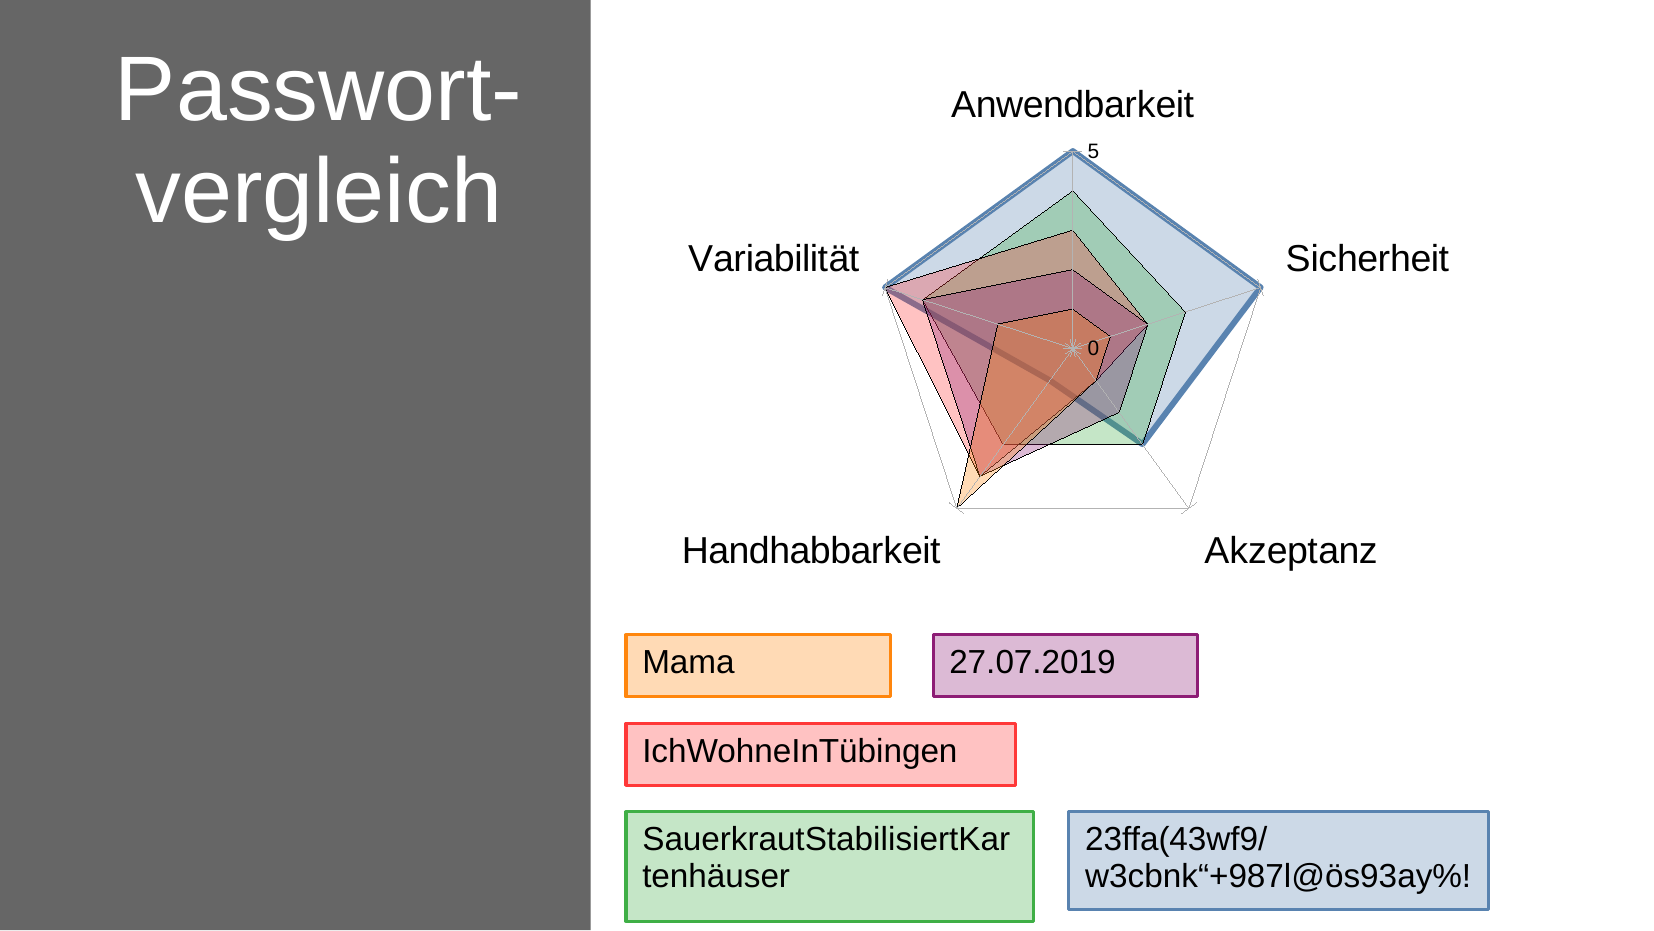

# Passwort-vergleich
### Chart
| Category | Mama | 27.07.2019 | IchWohneInTübingen | SauerkrautStabilisiertKartenhäuser | 23ffa(43wf9/w3cbnk“+987l@ös93ay%! |
|---|---|---|---|---|---|
| Anwendbarkeit | 1.0 | 2.0 | 3.0 | 4.0 | 5.0 |
| Variabilität | 2.0 | 4.0 | 5.0 | 4.0 | 5.0 |
| Handhabbarkeit | 5.0 | 4.0 | 4.0 | 3.0 | 1.0 |
| Akzeptanz | 1.0 | 2.0 | 1.0 | 3.0 | 3.0 |
| Sicherheit | 1.0 | 2.0 | 2.0 | 3.0 | 5.0 |Mama
27.07.2019
IchWohneInTübingen
SauerkrautStabilisiertKartenhäuser
23ffa(43wf9/w3cbnk“+987l@ös93ay%!